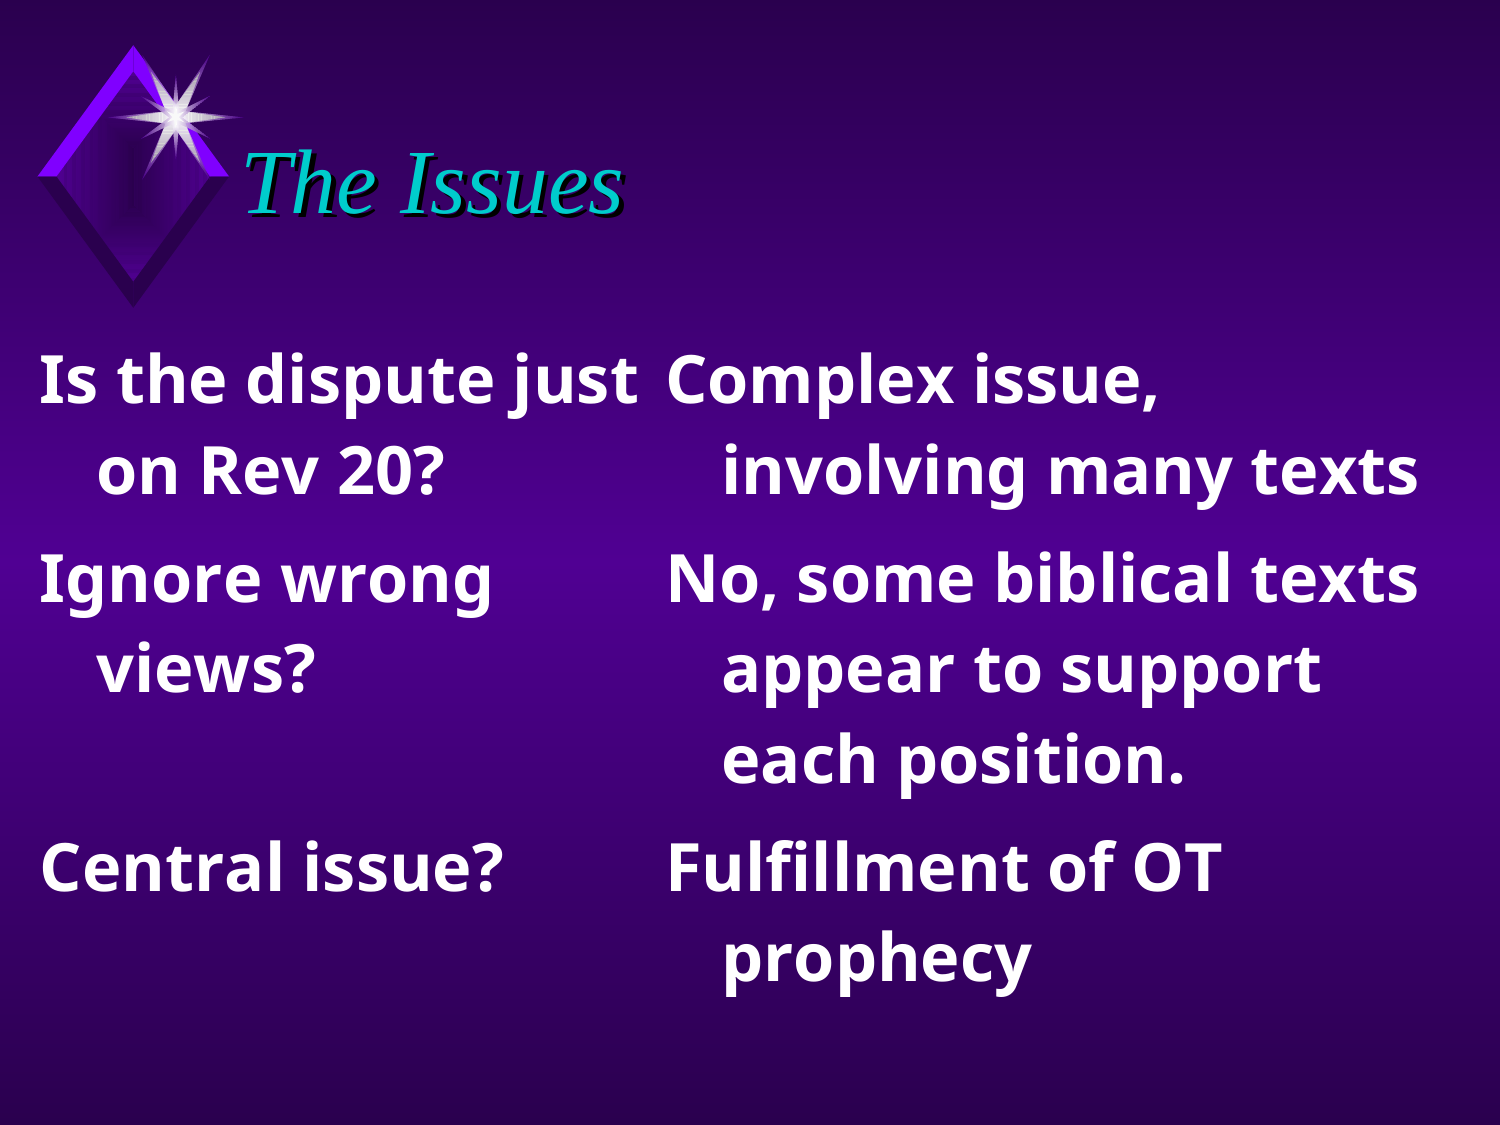

# The Issues
Is the dispute just on Rev 20?
Ignore wrong views?
Central issue?
Complex issue,
involving many texts
No, some biblical texts appear to support each position.
Fulfillment of OT prophecy